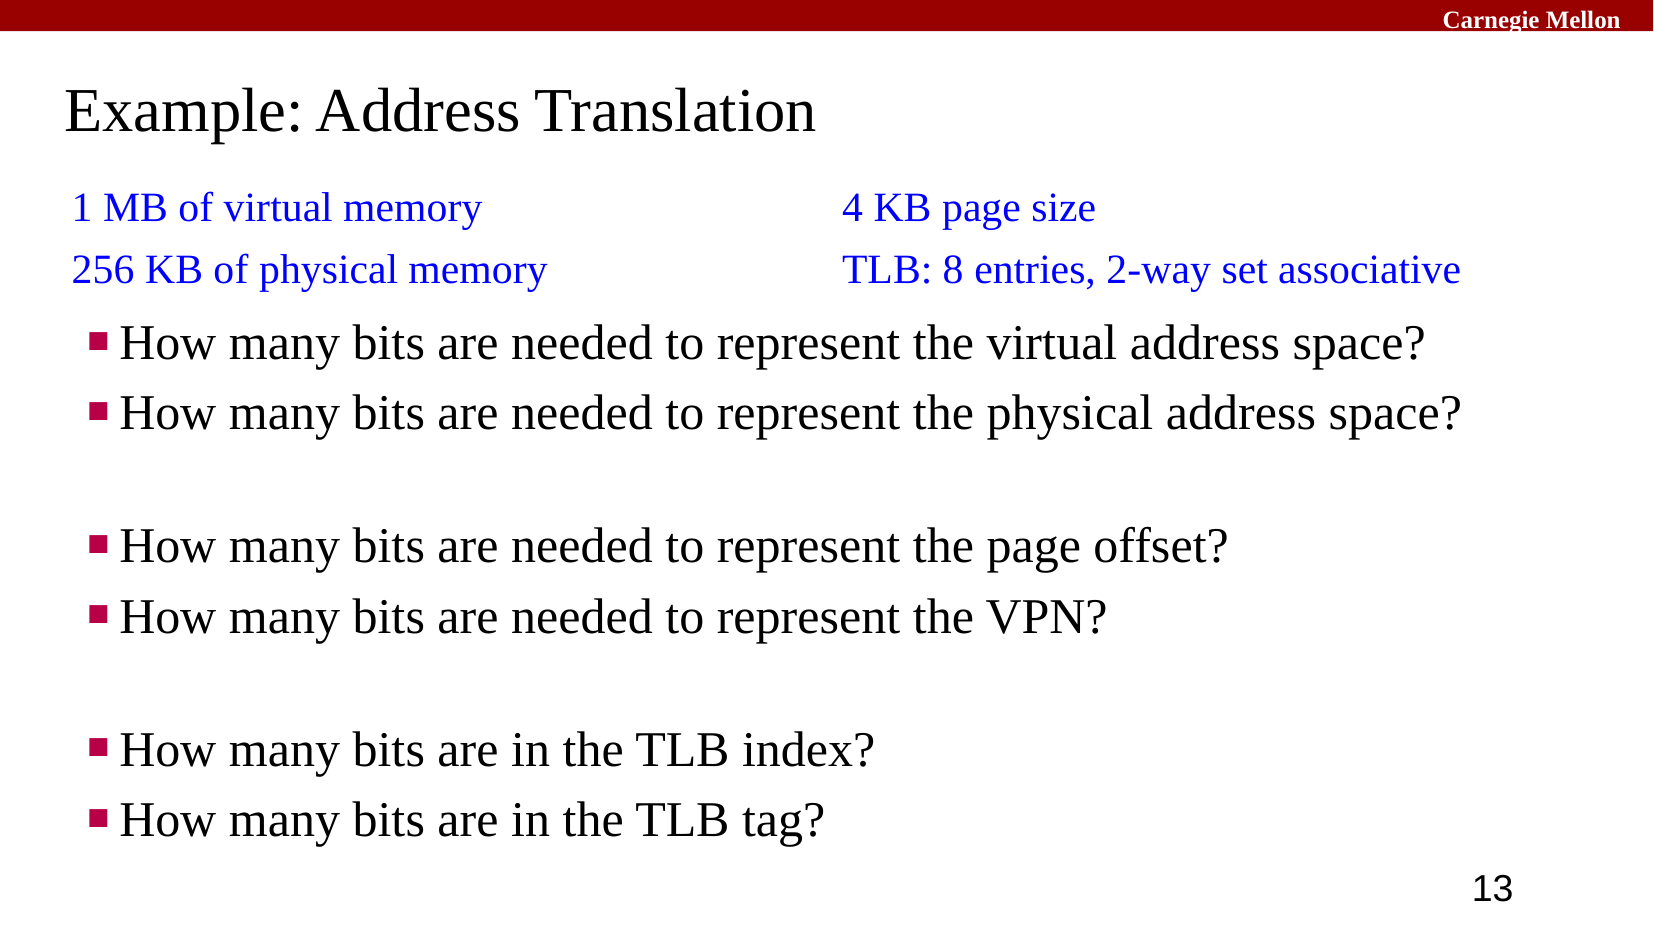

# Example: Address Translation
1 MB of virtual memory
256 KB of physical memory
4 KB page size
TLB: 8 entries, 2-way set associative
How many bits are needed to represent the virtual address space?
How many bits are needed to represent the physical address space?
How many bits are needed to represent the page offset?
How many bits are needed to represent the VPN?
How many bits are in the TLB index?
How many bits are in the TLB tag?